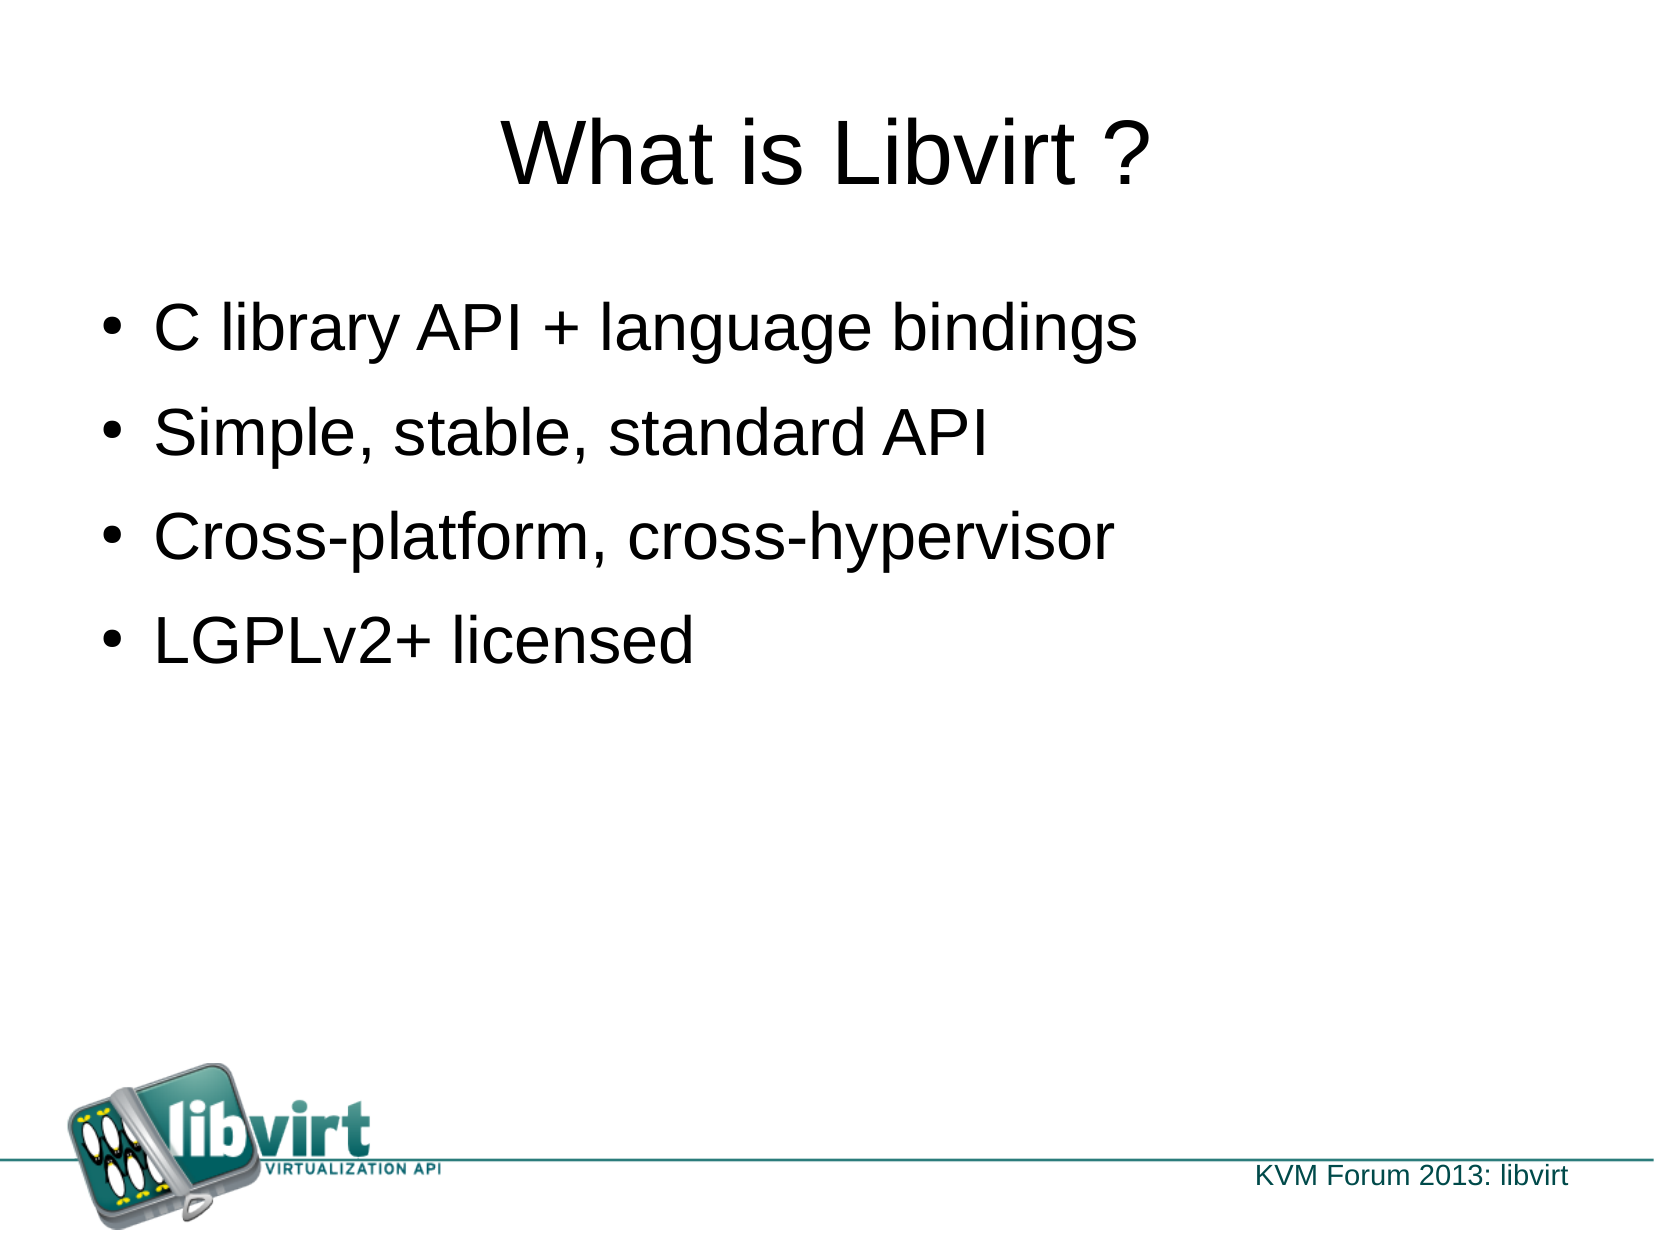

# What is Libvirt ?
C library API + language bindings
Simple, stable, standard API
Cross-platform, cross-hypervisor
LGPLv2+ licensed